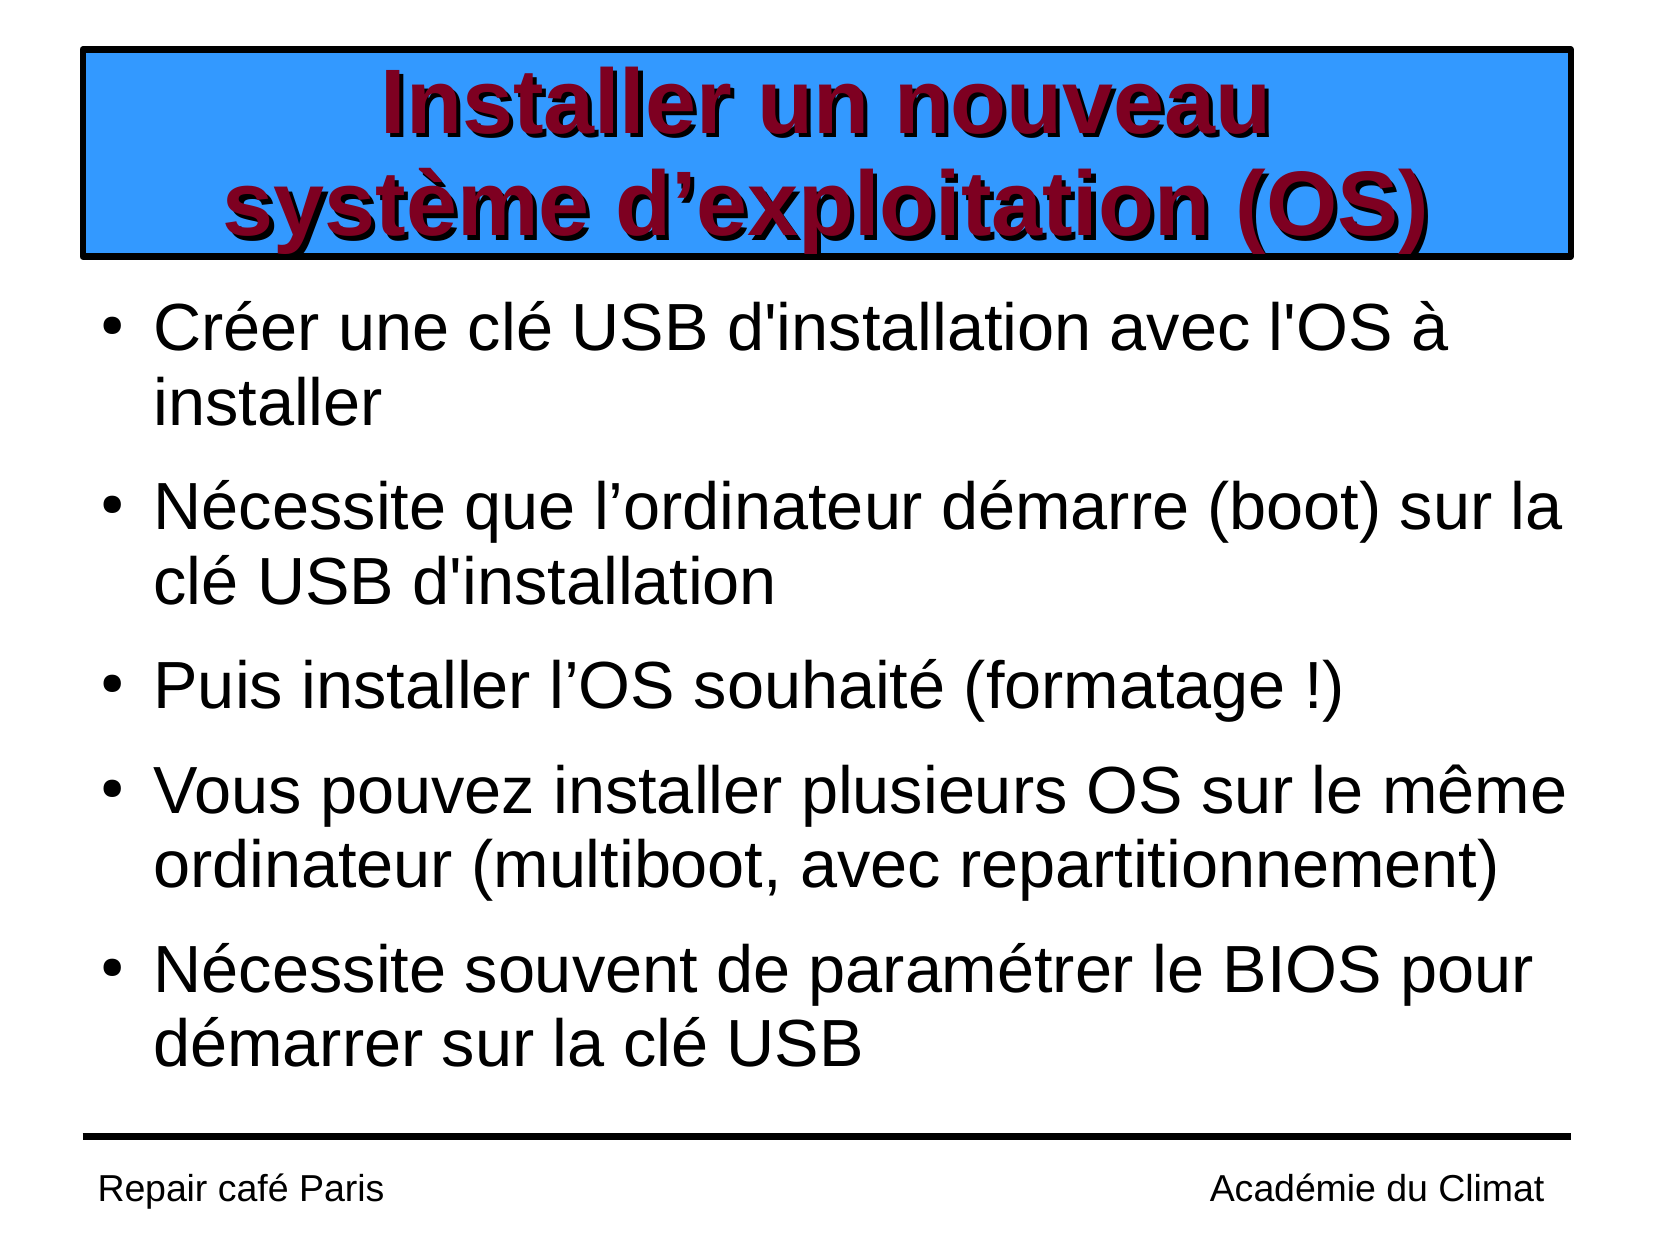

# Installer un nouveau système d’exploitation (OS)
Créer une clé USB d'installation avec l'OS à installer
Nécessite que l’ordinateur démarre (boot) sur la clé USB d'installation
Puis installer l’OS souhaité (formatage !)
Vous pouvez installer plusieurs OS sur le même ordinateur (multiboot, avec repartitionnement)
Nécessite souvent de paramétrer le BIOS pour démarrer sur la clé USB
Repair café Paris	Académie du Climat